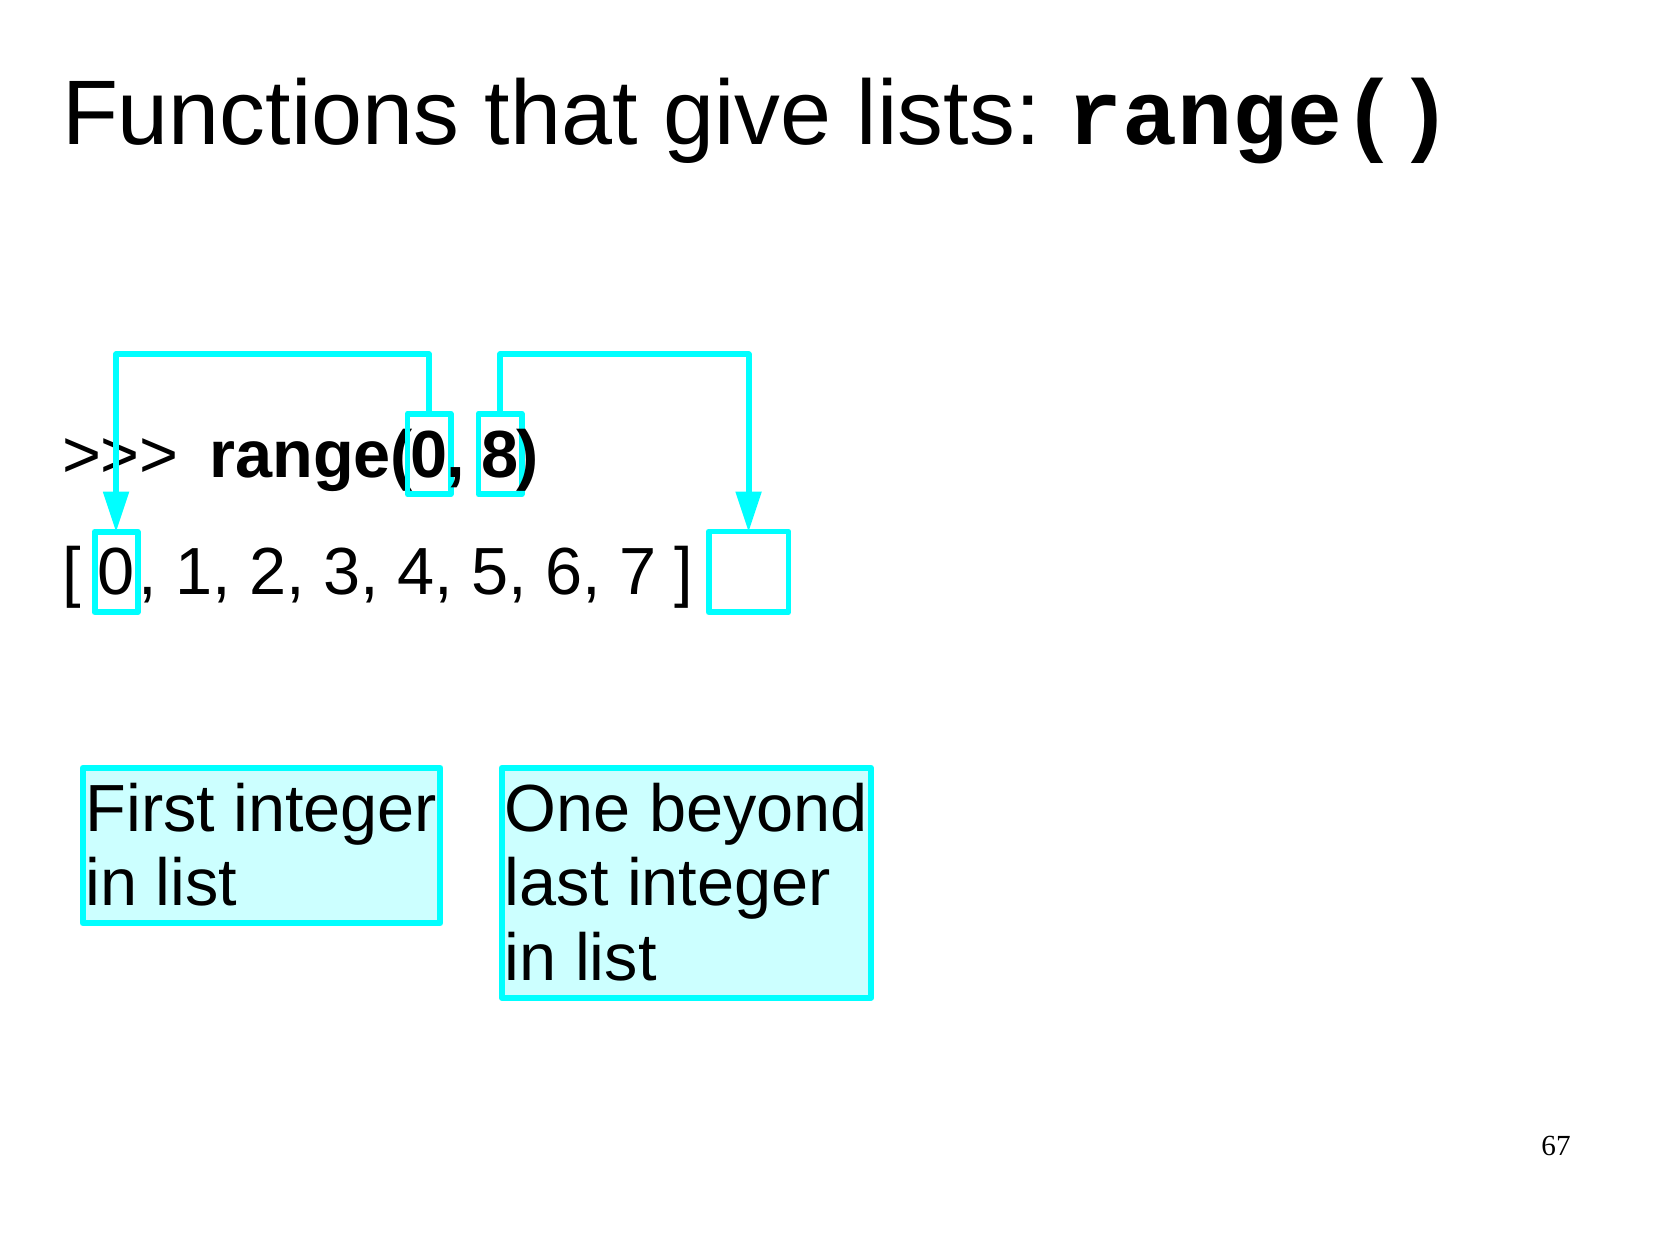

Functions that give lists: range()
>>>
range(
0
,
8
)
[
0
, 1, 2, 3, 4, 5, 6, 7 ]
First integer
in list
One beyond
last integer
in list
67